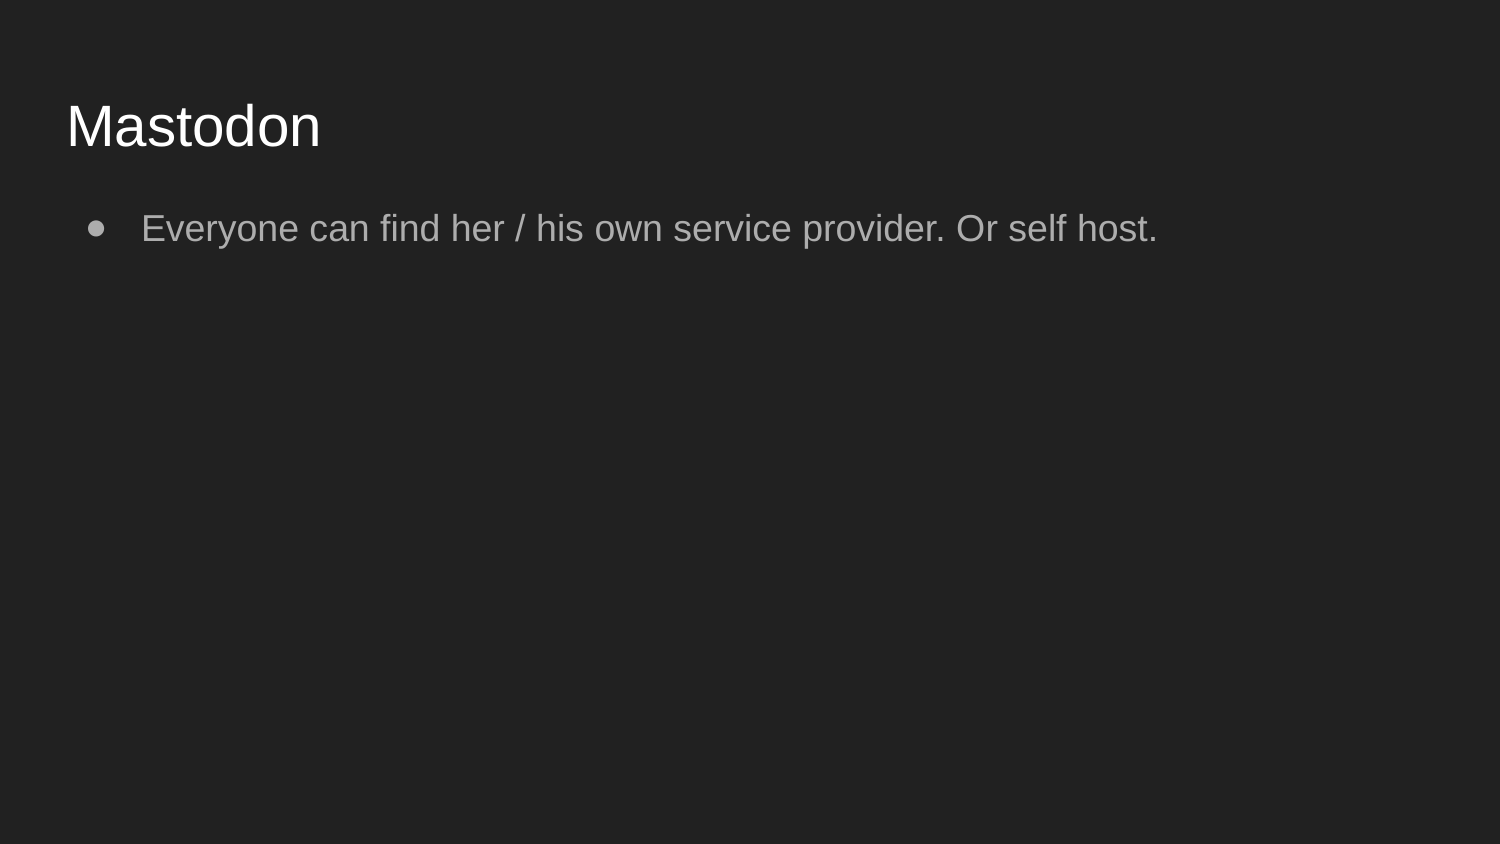

# Mastodon
Everyone can find her / his own service provider. Or self host.